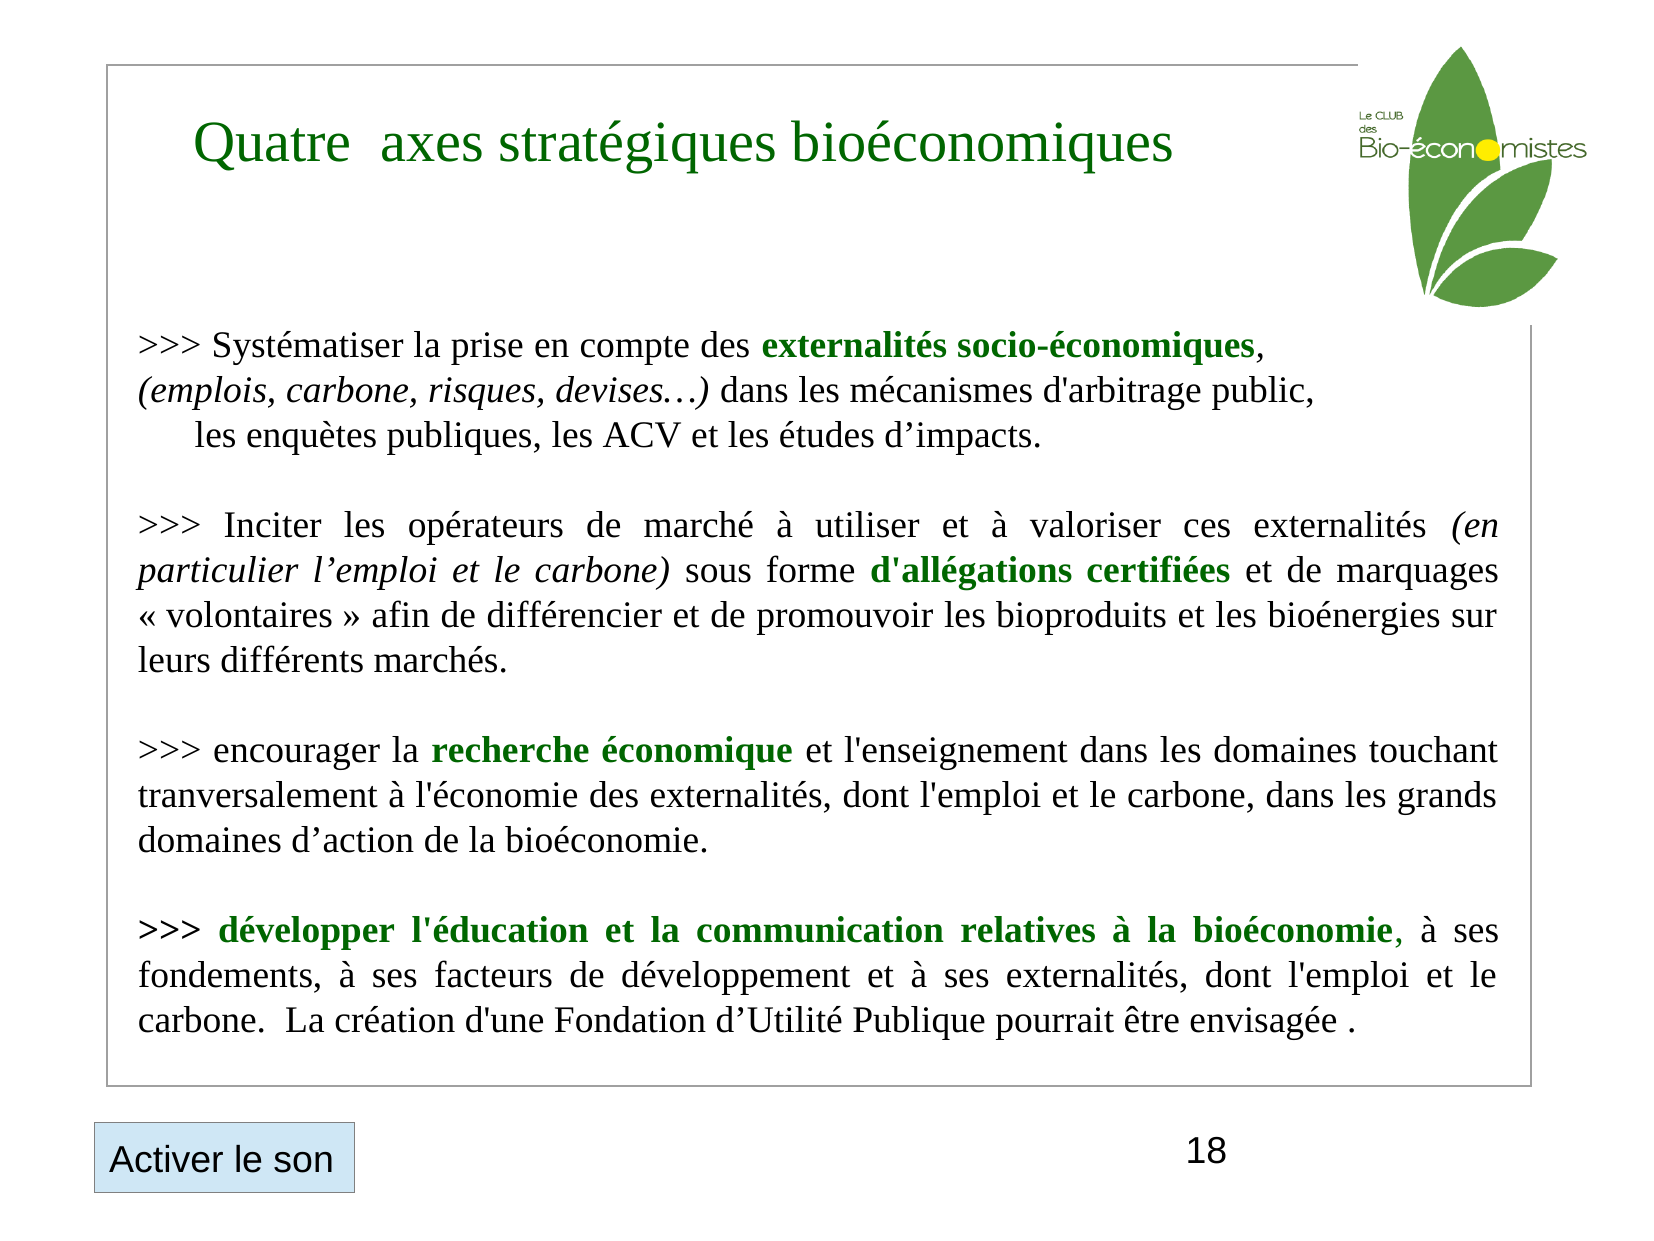

# Quatre axes stratégiques bioéconomiques
>>> Systématiser la prise en compte des externalités socio-économiques, (emplois, carbone, risques, devises…) dans les mécanismes d'arbitrage public, les enquètes publiques, les ACV et les études d’impacts.
>>> Inciter les opérateurs de marché à utiliser et à valoriser ces externalités (en particulier l’emploi et le carbone) sous forme d'allégations certifiées et de marquages « volontaires » afin de différencier et de promouvoir les bioproduits et les bioénergies sur leurs différents marchés.
>>> encourager la recherche économique et l'enseignement dans les domaines touchant tranversalement à l'économie des externalités, dont l'emploi et le carbone, dans les grands domaines d’action de la bioéconomie.
>>> développer l'éducation et la communication relatives à la bioéconomie, à ses fondements, à ses facteurs de développement et à ses externalités, dont l'emploi et le carbone. La création d'une Fondation d’Utilité Publique pourrait être envisagée .
Activer le son